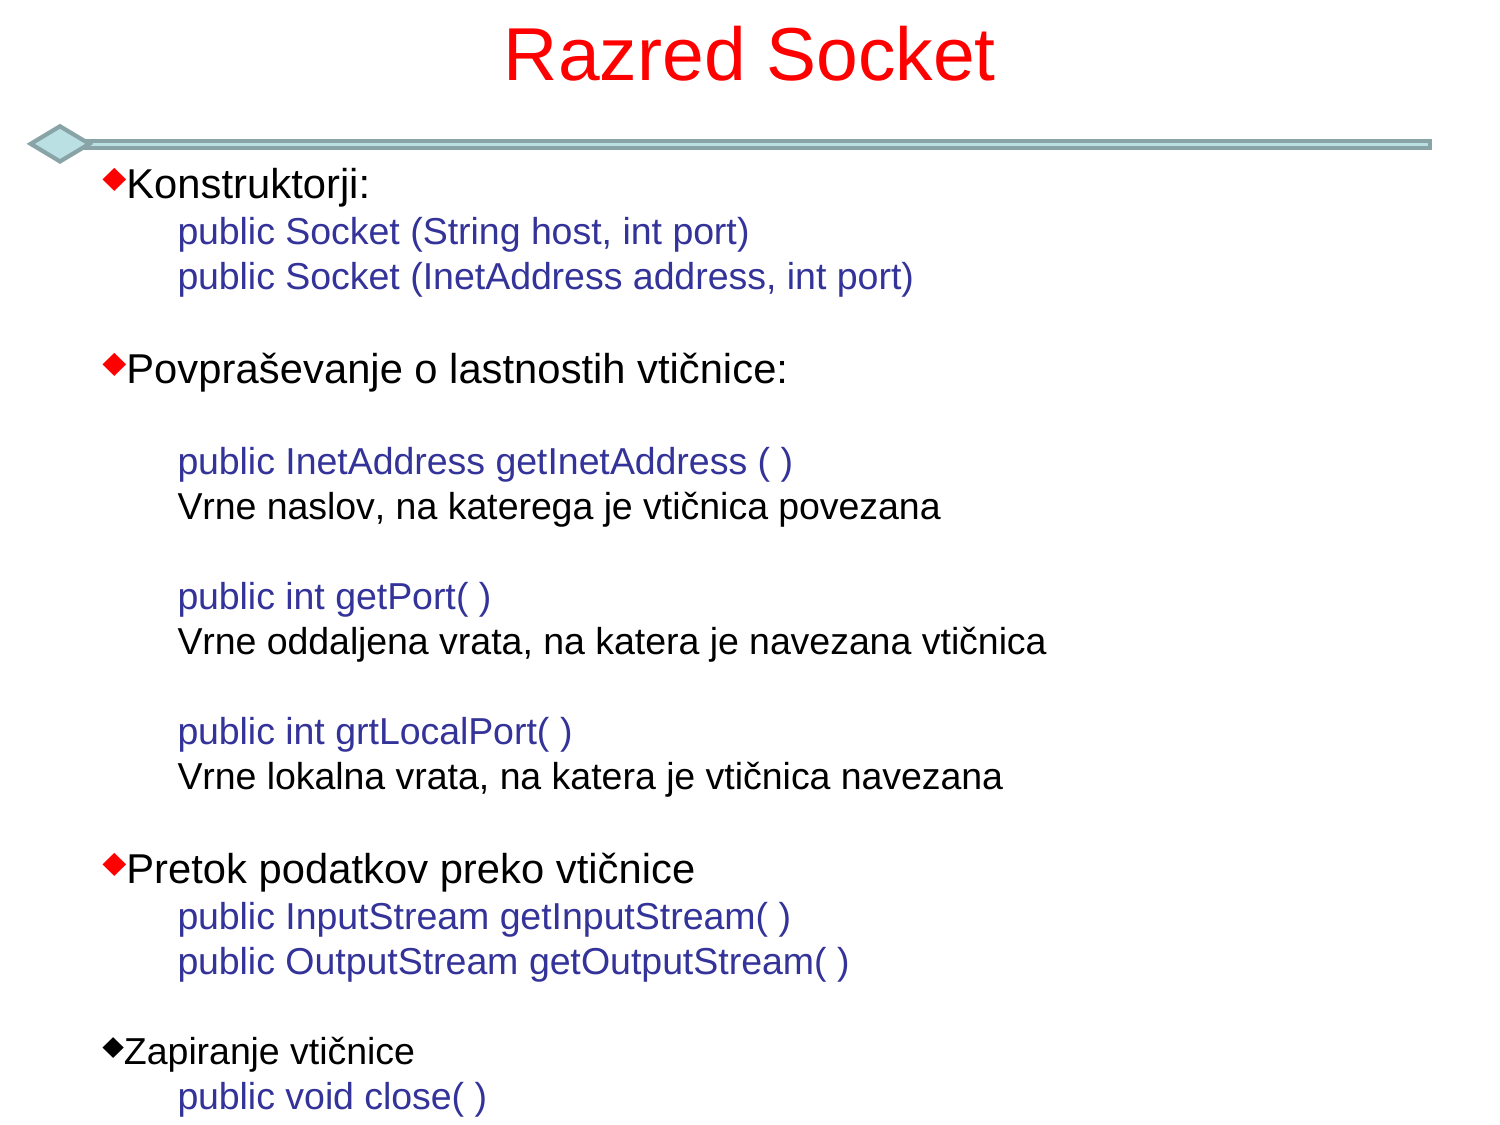

Razred Socket
Konstruktorji:
public Socket (String host, int port)
public Socket (InetAddress address, int port)
Povpraševanje o lastnostih vtičnice:
public InetAddress getInetAddress ( )
Vrne naslov, na katerega je vtičnica povezana
public int getPort( )
Vrne oddaljena vrata, na katera je navezana vtičnica
public int grtLocalPort( )
Vrne lokalna vrata, na katera je vtičnica navezana
Pretok podatkov preko vtičnice
public InputStream getInputStream( )
public OutputStream getOutputStream( )
Zapiranje vtičnice
public void close( )